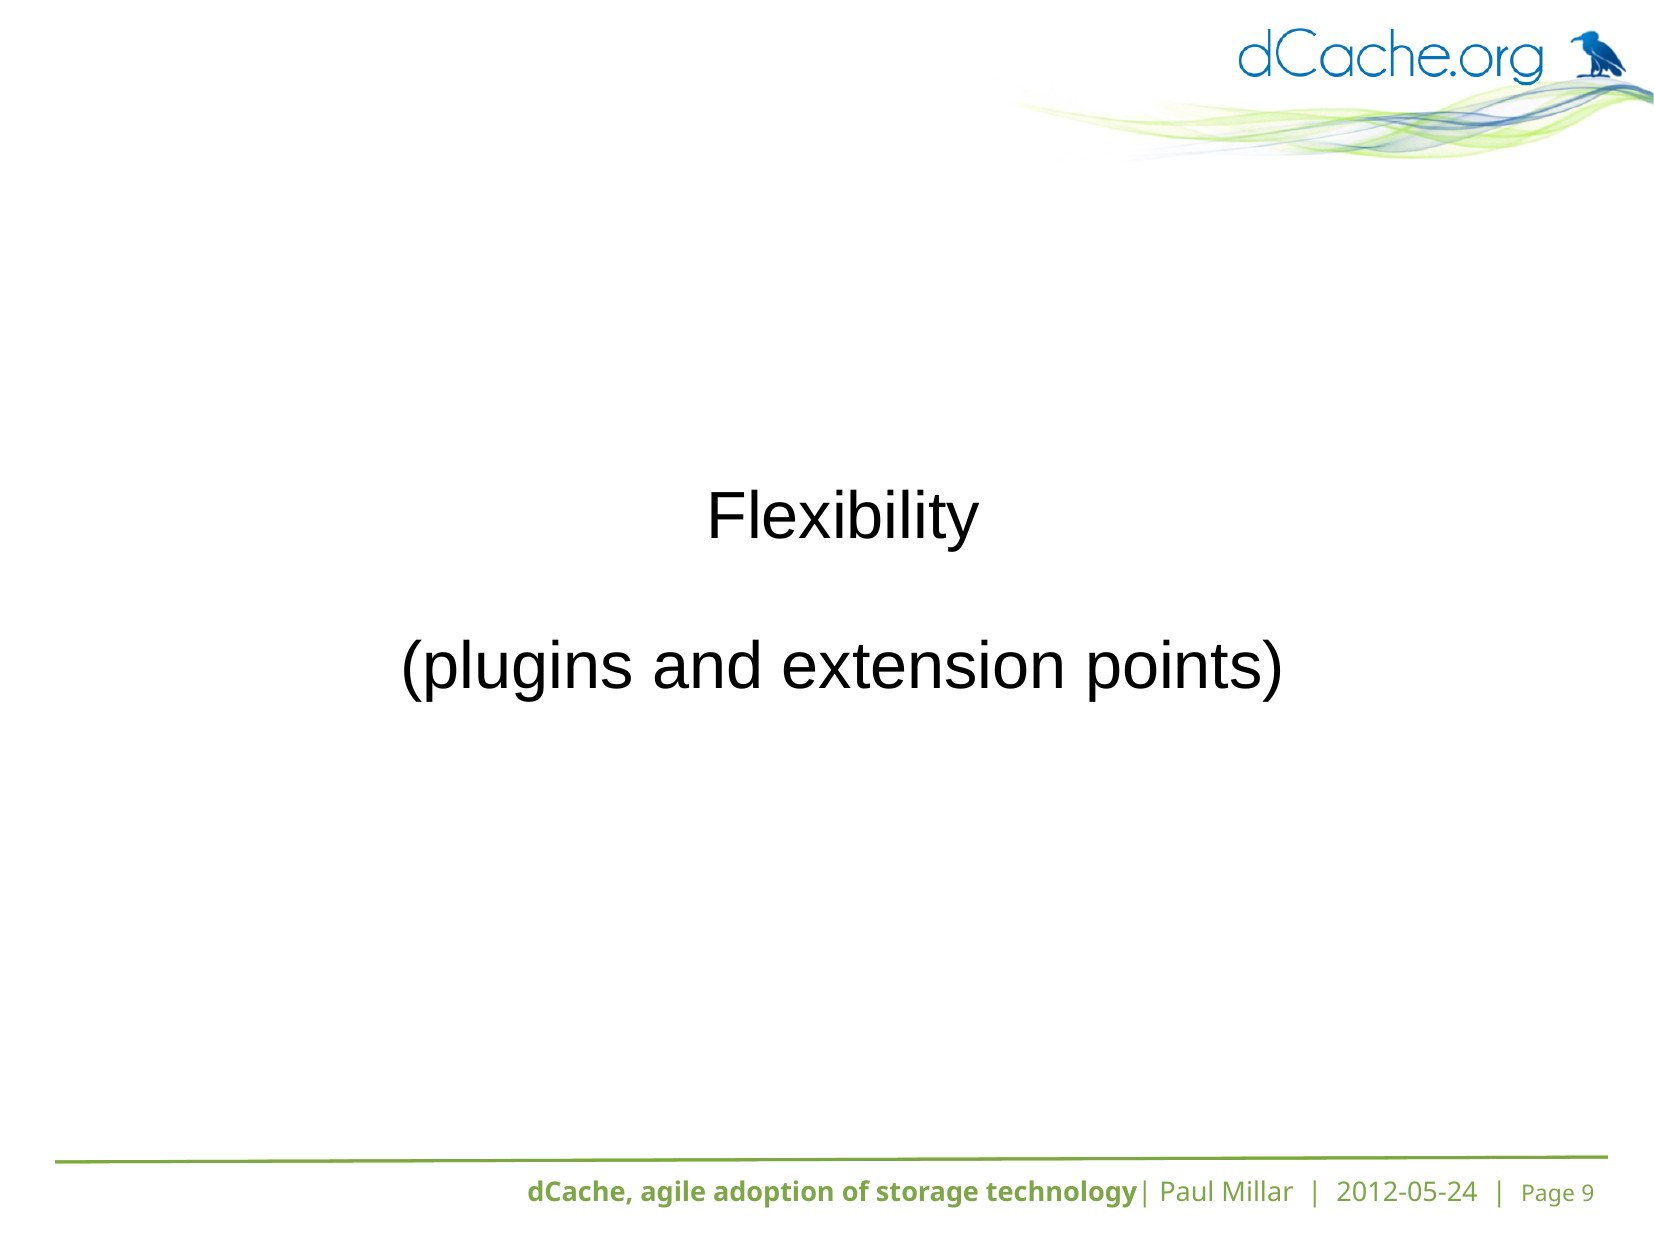

# Flexibility
(plugins and extension points)
9